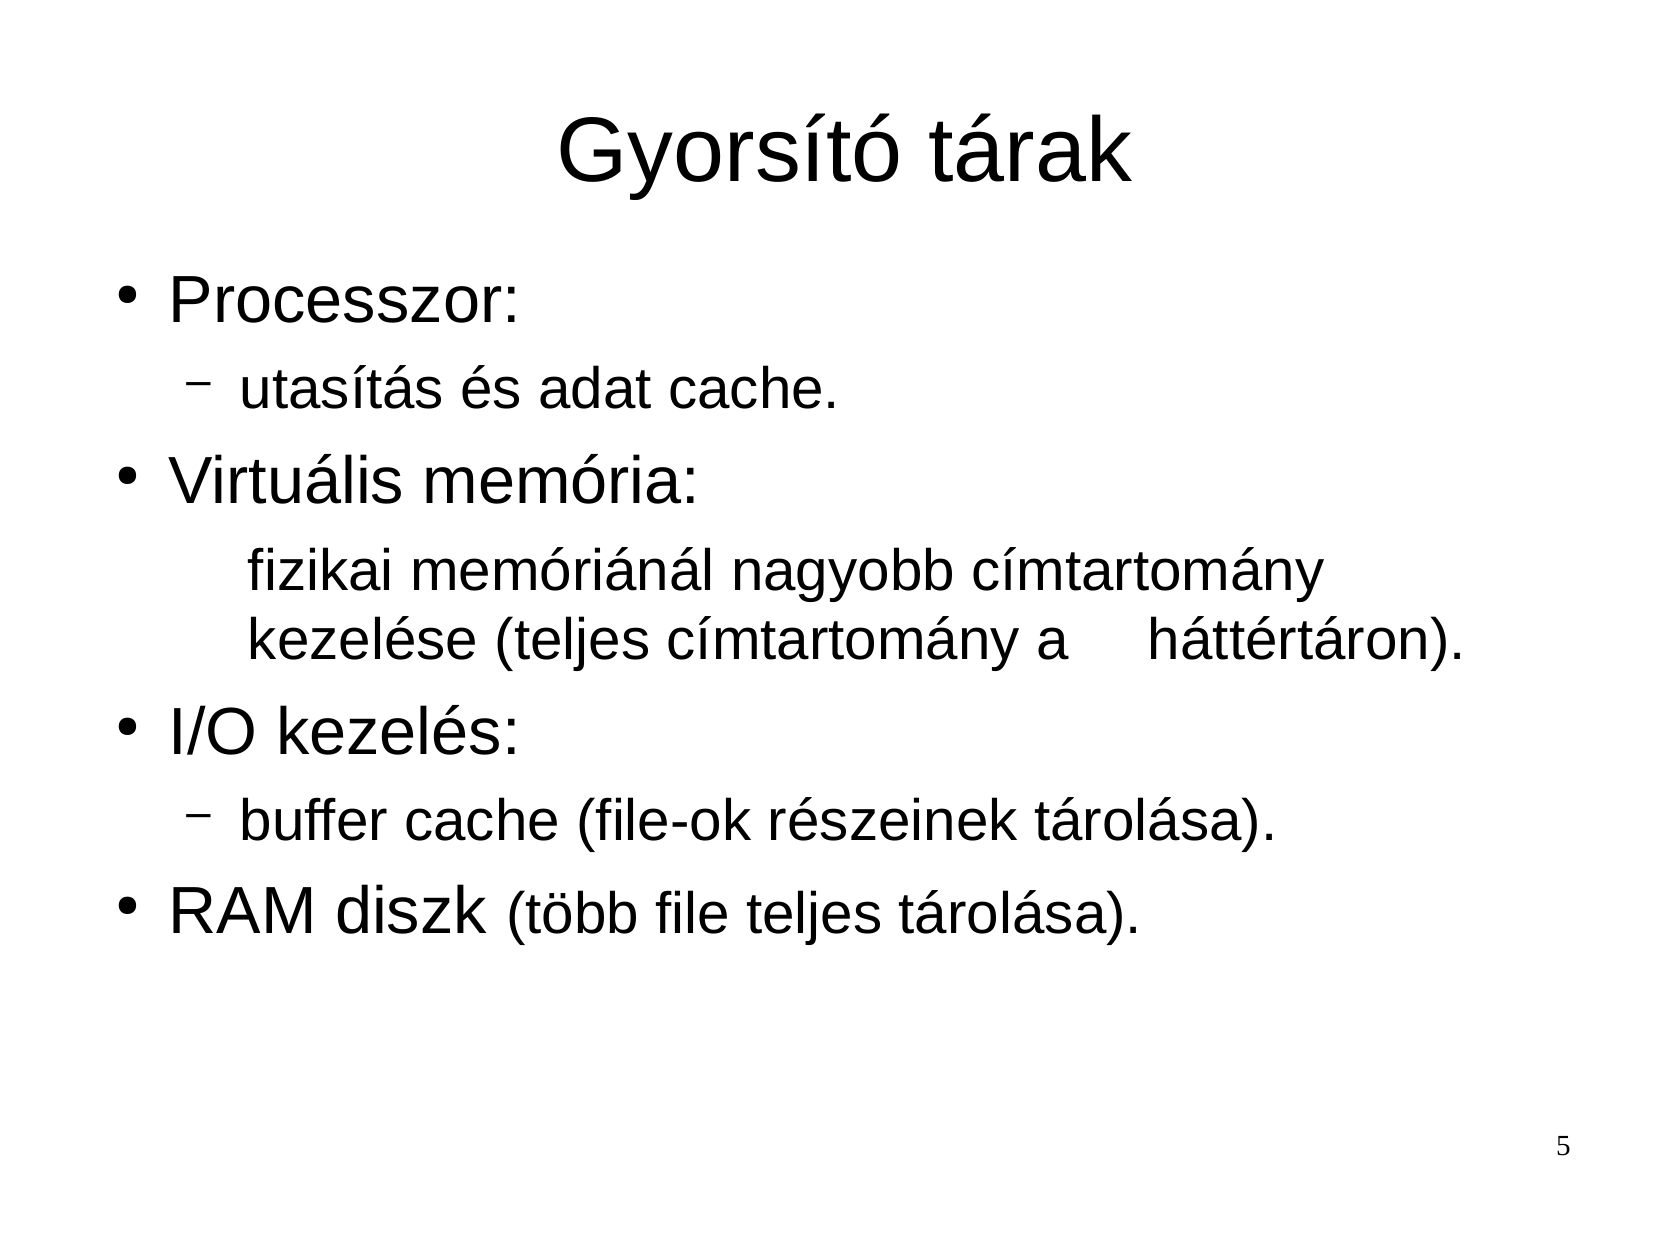

# Gyorsító tárak
Processzor:
utasítás és adat cache.
Virtuális memória:
		fizikai memóriánál nagyobb címtartomány
	kezelése (teljes címtartomány a 	háttértáron).
I/O kezelés:
buffer cache (file-ok részeinek tárolása).
RAM diszk (több file teljes tárolása).
5